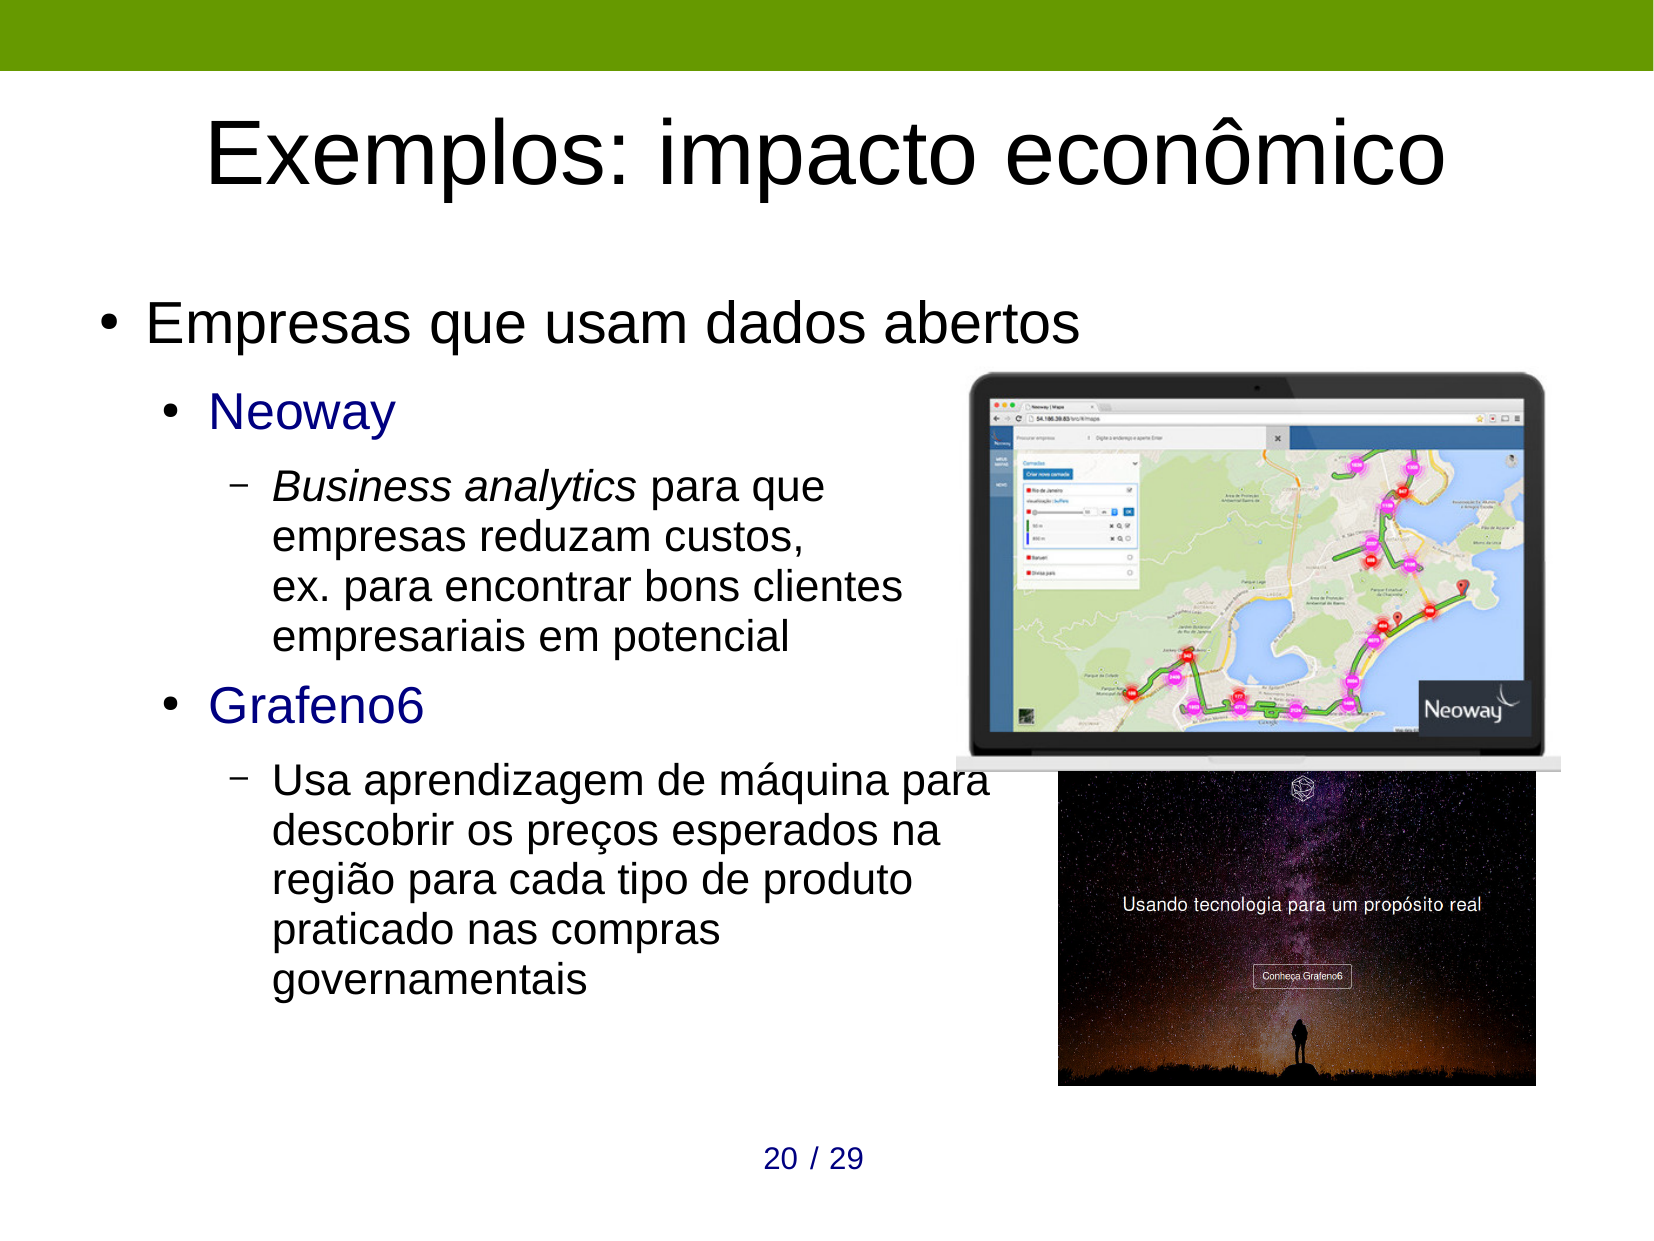

# Exemplos: impacto econômico
Empresas que usam dados abertos
Neoway
Business analytics para que
empresas reduzam custos,
ex. para encontrar bons clientes
empresariais em potencial
Grafeno6
Usa aprendizagem de máquina para
descobrir os preços esperados na
região para cada tipo de produto
praticado nas compras
governamentais
/
29